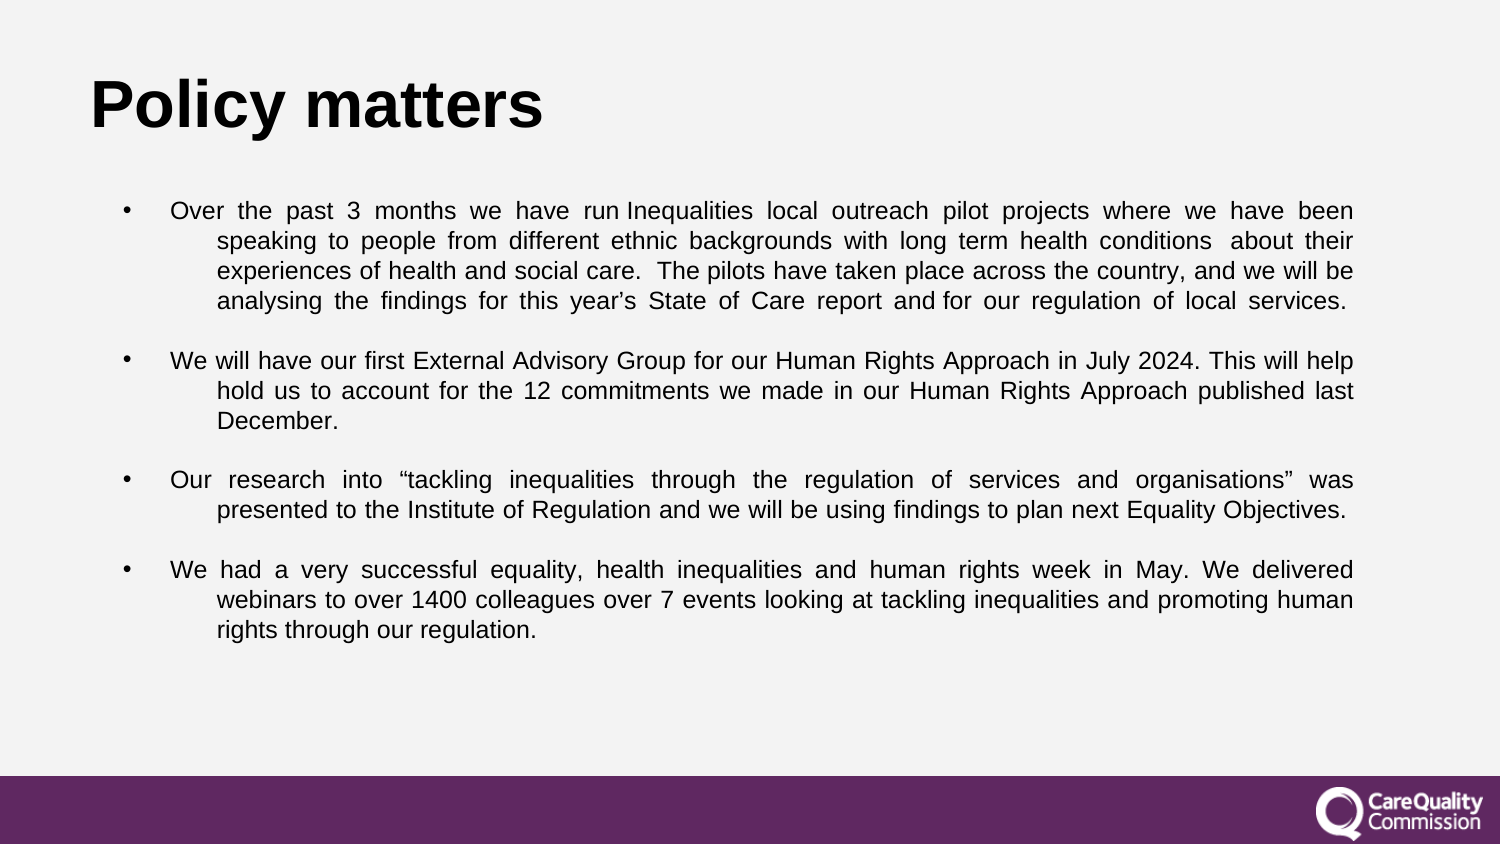

# Policy matters
Over the past 3 months we have run Inequalities local outreach pilot projects where we have been speaking to people from different ethnic backgrounds with long term health conditions  about their experiences of health and social care.  The pilots have taken place across the country, and we will be analysing the findings for this year’s State of Care report and for our regulation of local services.
We will have our first External Advisory Group for our Human Rights Approach in July 2024. This will help hold us to account for the 12 commitments we made in our Human Rights Approach published last December.
Our research into “tackling inequalities through the regulation of services and organisations” was presented to the Institute of Regulation and we will be using findings to plan next Equality Objectives.
We had a very successful equality, health inequalities and human rights week in May. We delivered webinars to over 1400 colleagues over 7 events looking at tackling inequalities and promoting human rights through our regulation.